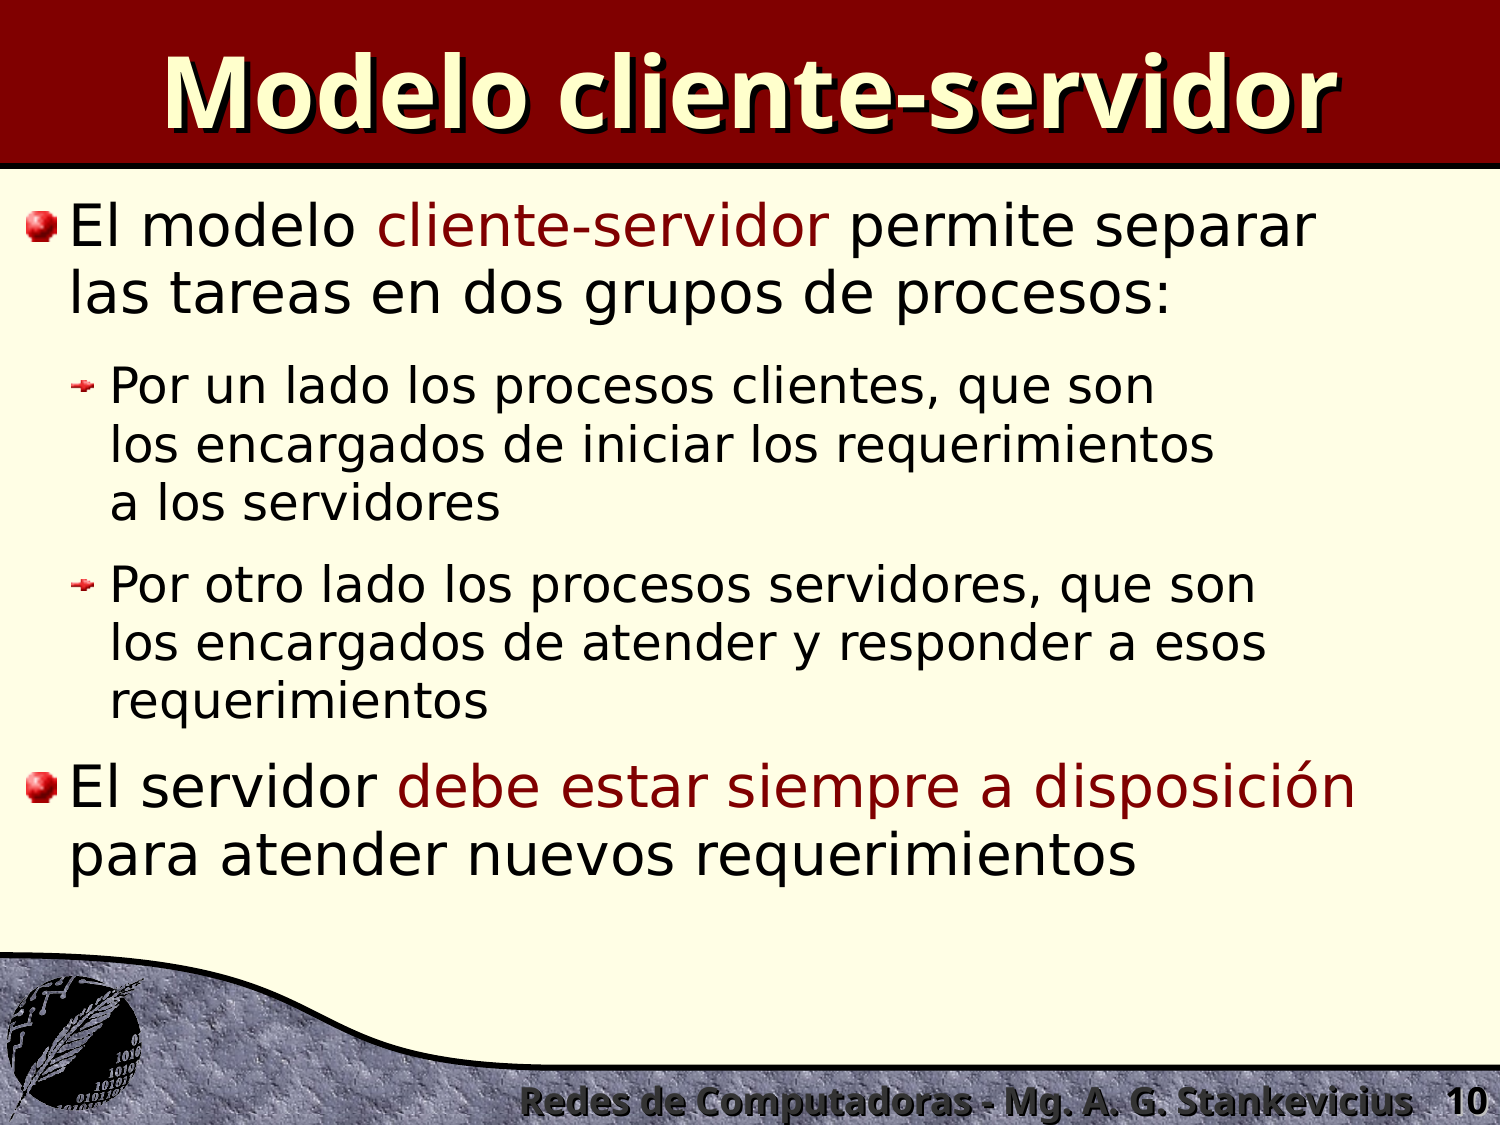

# Modelo cliente-servidor
El modelo cliente-servidor permite separar
las tareas en dos grupos de procesos:
Por un lado los procesos clientes, que son
los encargados de iniciar los requerimientos
a los servidores
Por otro lado los procesos servidores, que son
los encargados de atender y responder a esos requerimientos
El servidor debe estar siempre a disposición para atender nuevos requerimientos
10